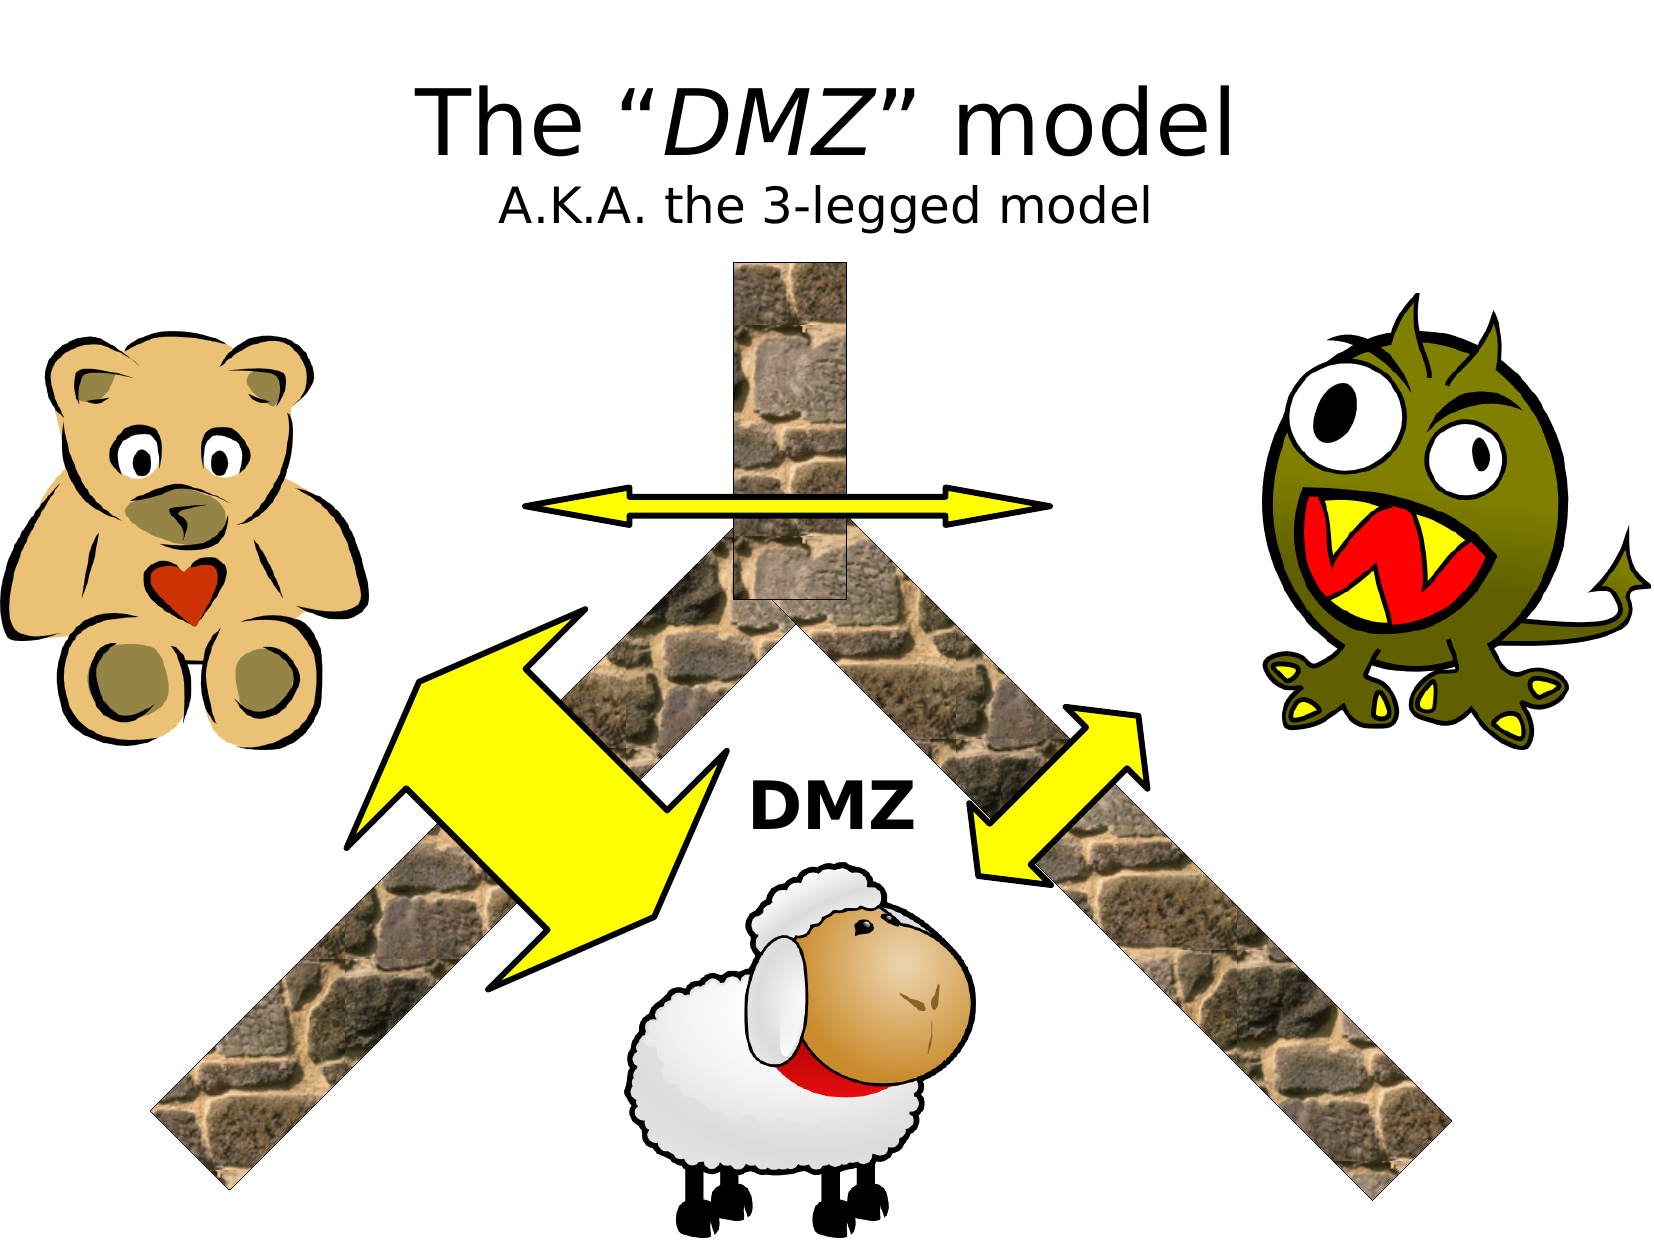

# The “DMZ” model A.K.A. the 3-legged model
DMZ